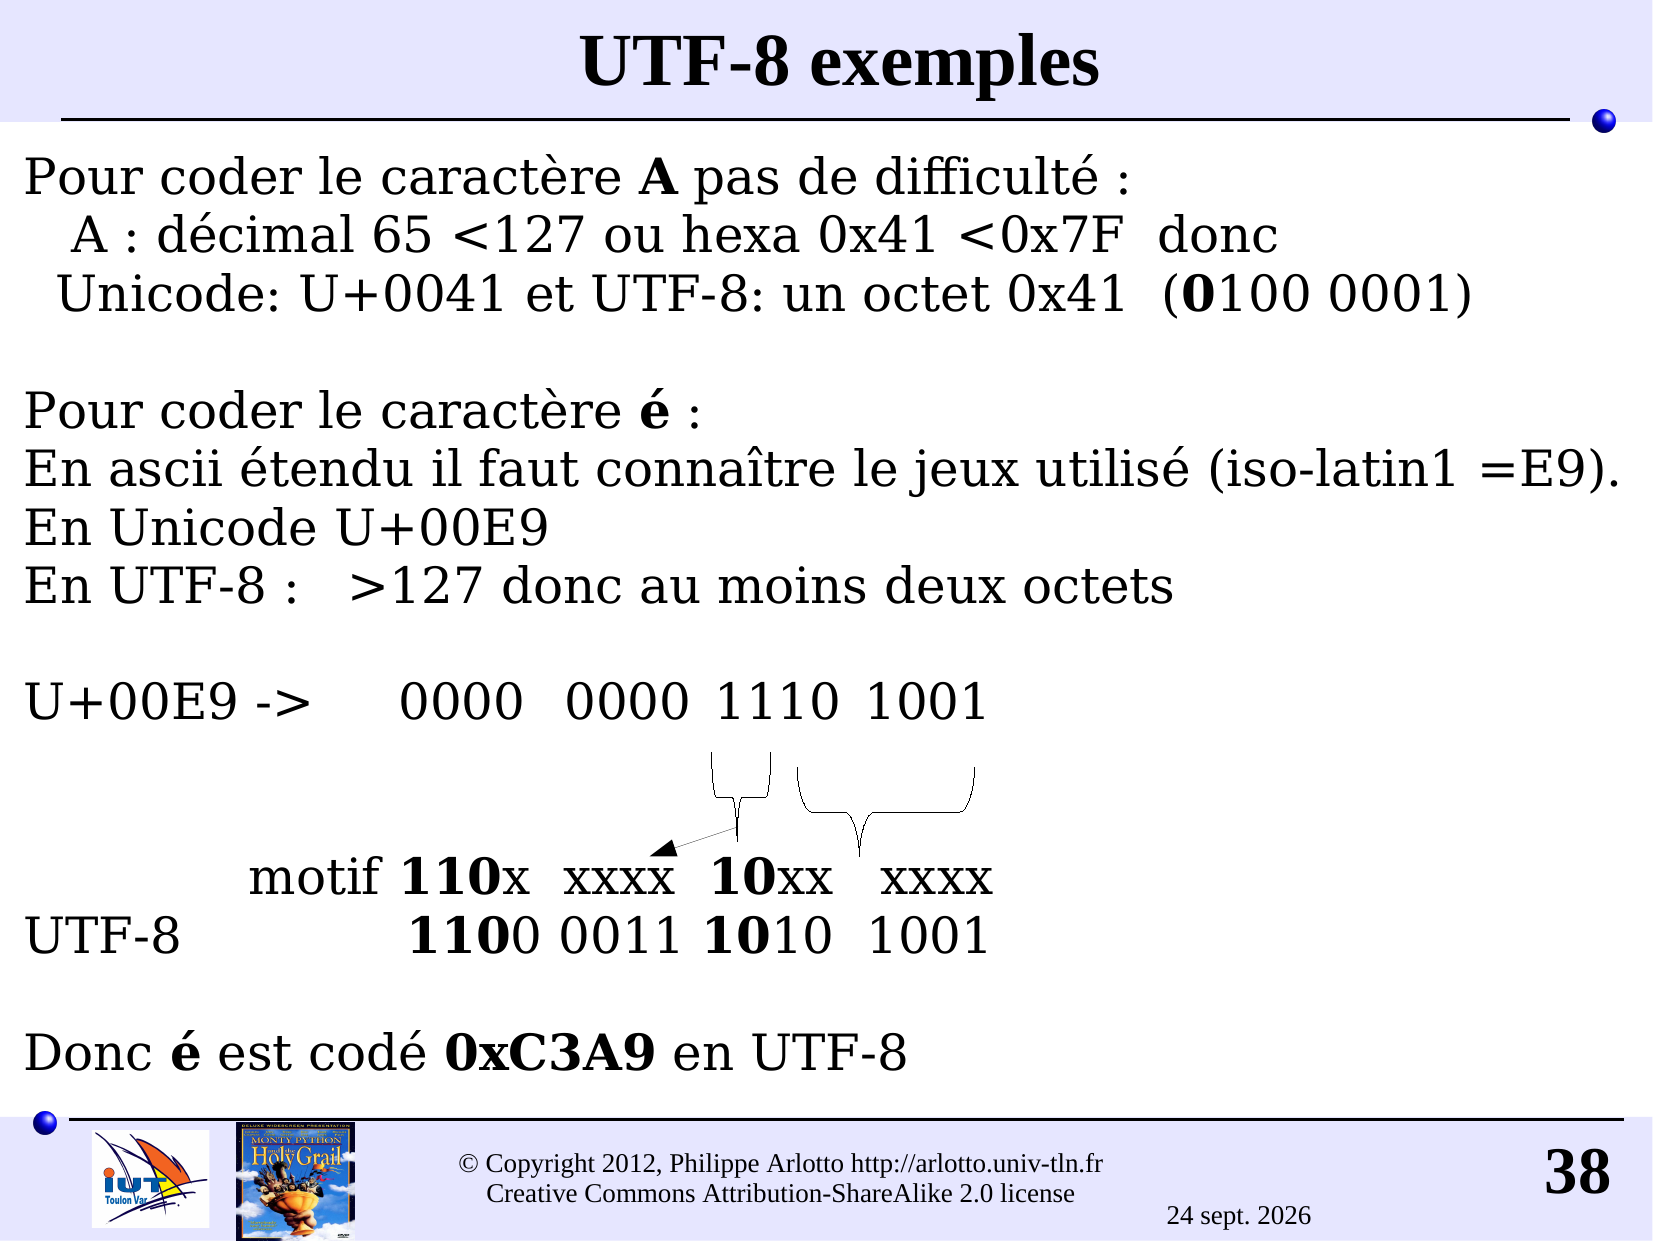

# UTF-8 exemples
Pour coder le caractère A pas de difficulté :
 A : décimal 65 <127 ou hexa 0x41 <0x7F donc
 Unicode: U+0041 et UTF-8: un octet 0x41 (0100 0001)
Pour coder le caractère é :
En ascii étendu il faut connaître le jeux utilisé (iso-latin1 =E9).
En Unicode U+00E9
En UTF-8 : >127 donc au moins deux octets
U+00E9 -> 	0000	 0000	 1110	 1001
 			motif	110x xxxx 10xx	 xxxx
UTF-8 1100 0011 1010 1001
Donc é est codé 0xC3A9 en UTF-8